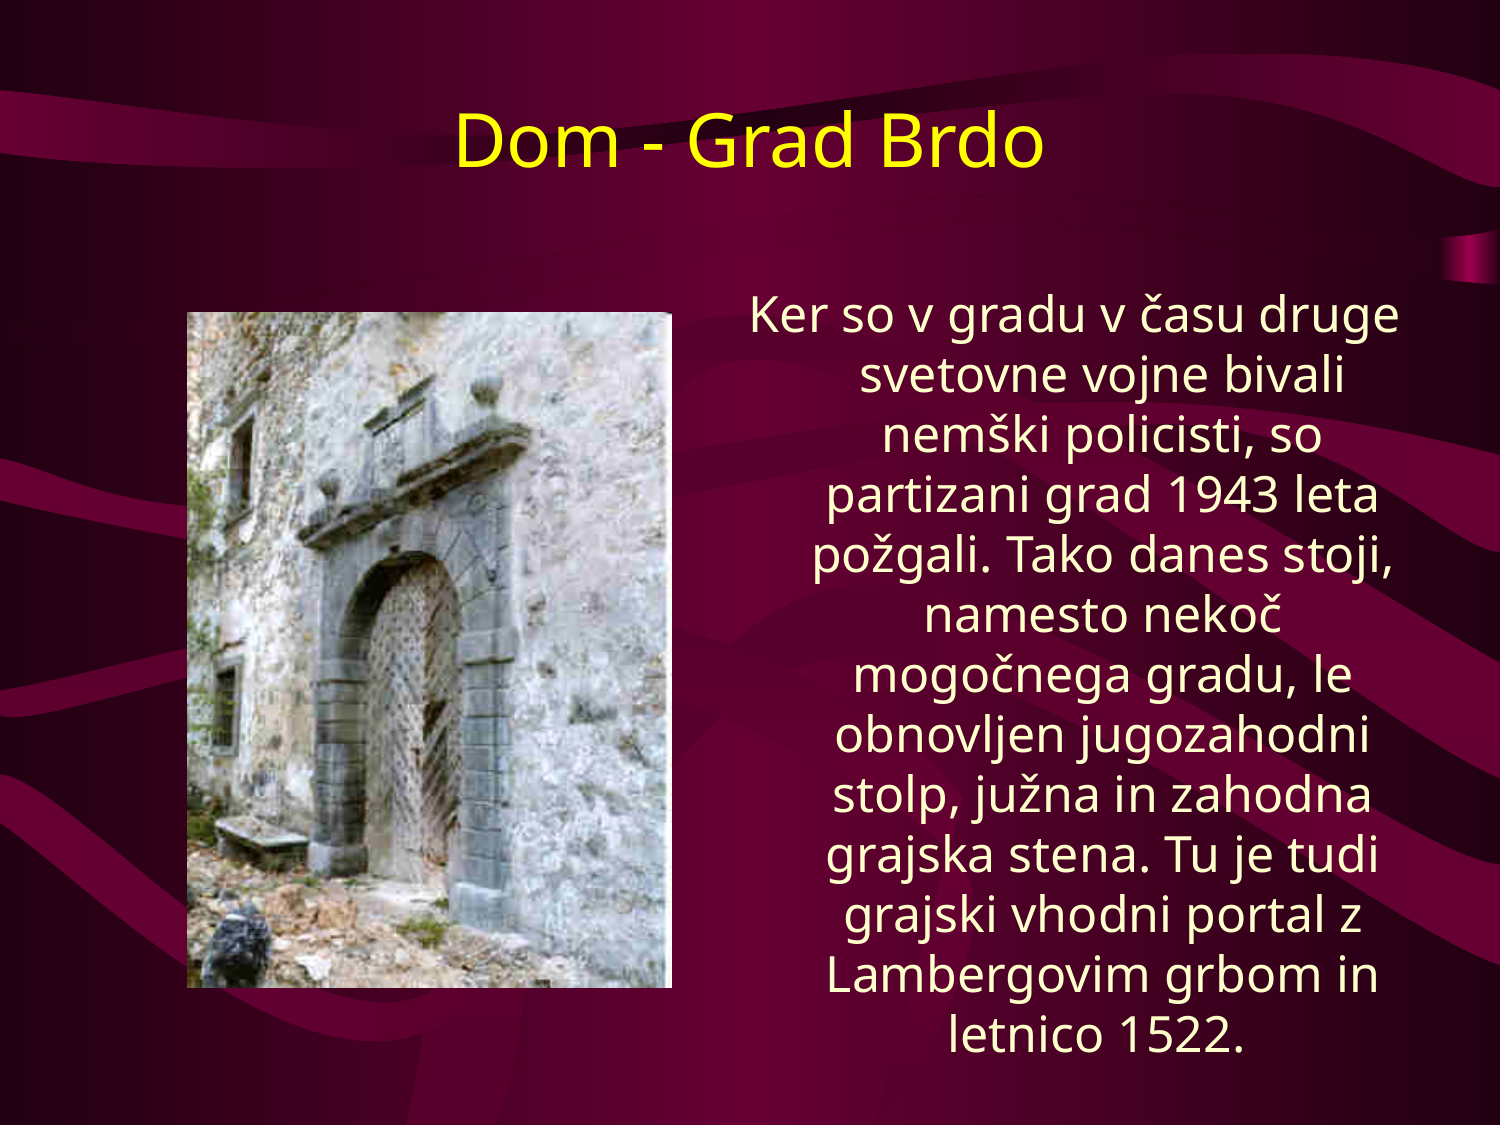

# Dom - Grad Brdo
Ker so v gradu v času druge svetovne vojne bivali nemški policisti, so partizani grad 1943 leta požgali. Tako danes stoji, namesto nekoč mogočnega gradu, le obnovljen jugozahodni stolp, južna in zahodna grajska stena. Tu je tudi grajski vhodni portal z Lambergovim grbom in letnico 1522.